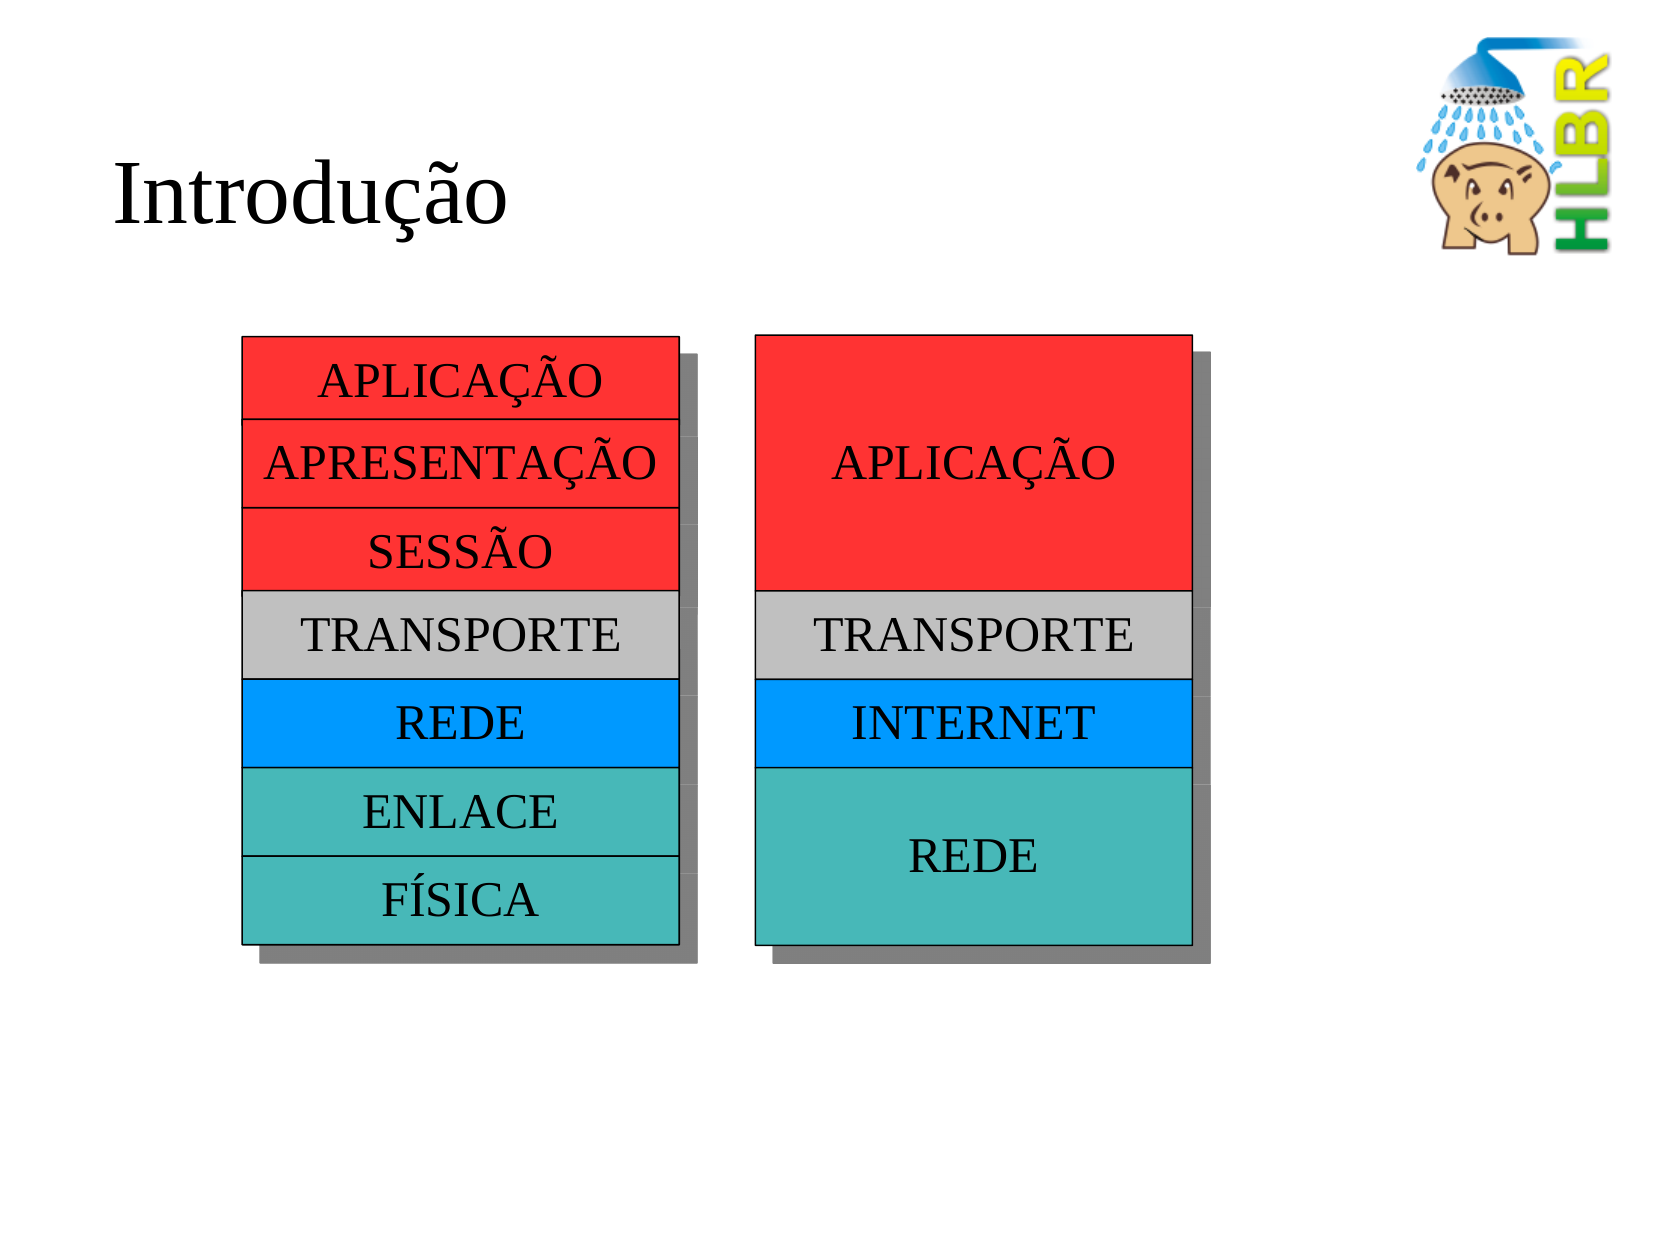

# Introdução
APLICAÇÃO
APLICAÇÃO
APRESENTAÇÃO
SESSÃO
TRANSPORTE
TRANSPORTE
REDE
INTERNET
ENLACE
REDE
FÍSICA